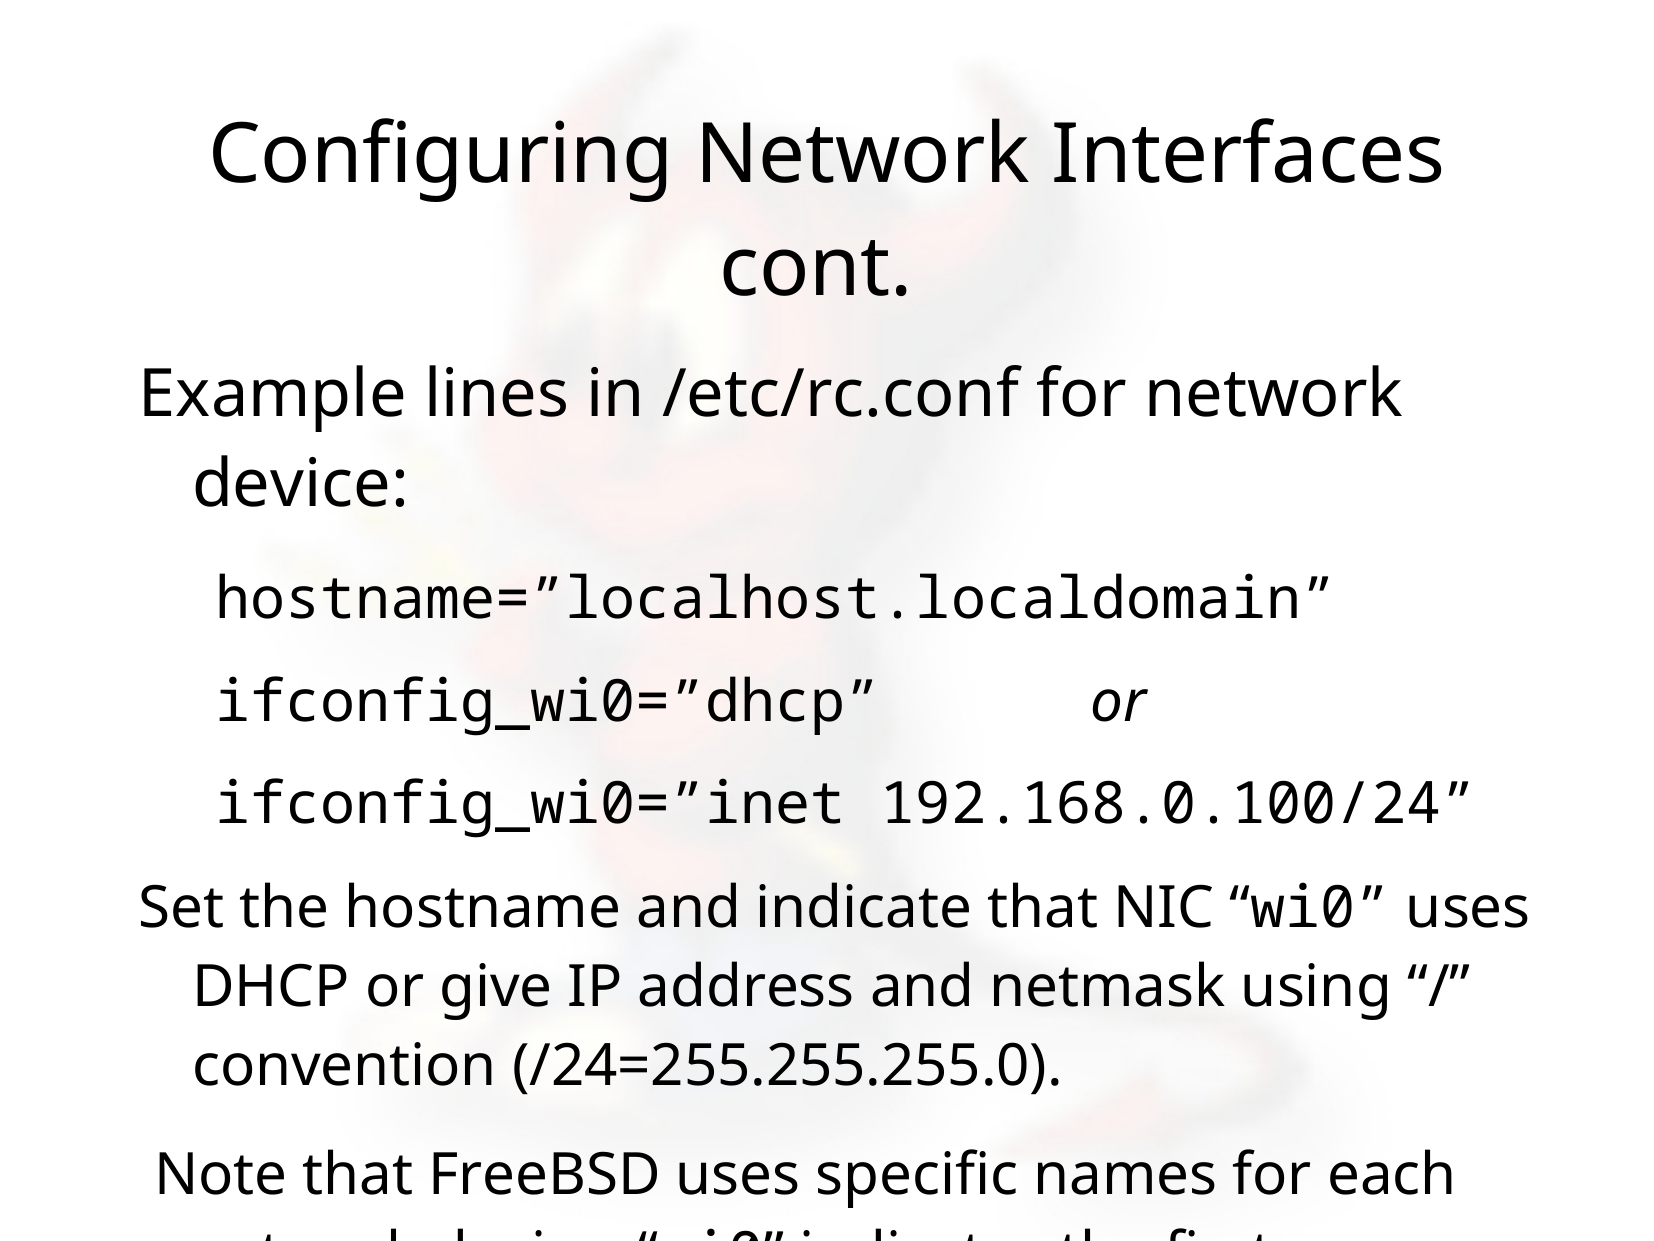

# Configuring Network Interfaces cont.
Example lines in /etc/rc.conf for network device:
hostname=”localhost.localdomain”
ifconfig_wi0=”dhcp” or
ifconfig_wi0=”inet 192.168.0.100/24”
Set the hostname and indicate that NIC “wi0” uses DHCP or give IP address and netmask using “/” convention (/24=255.255.255.0).
 Note that FreeBSD uses specific names for each network device. “wi0” indicates the first “Wireless” card.